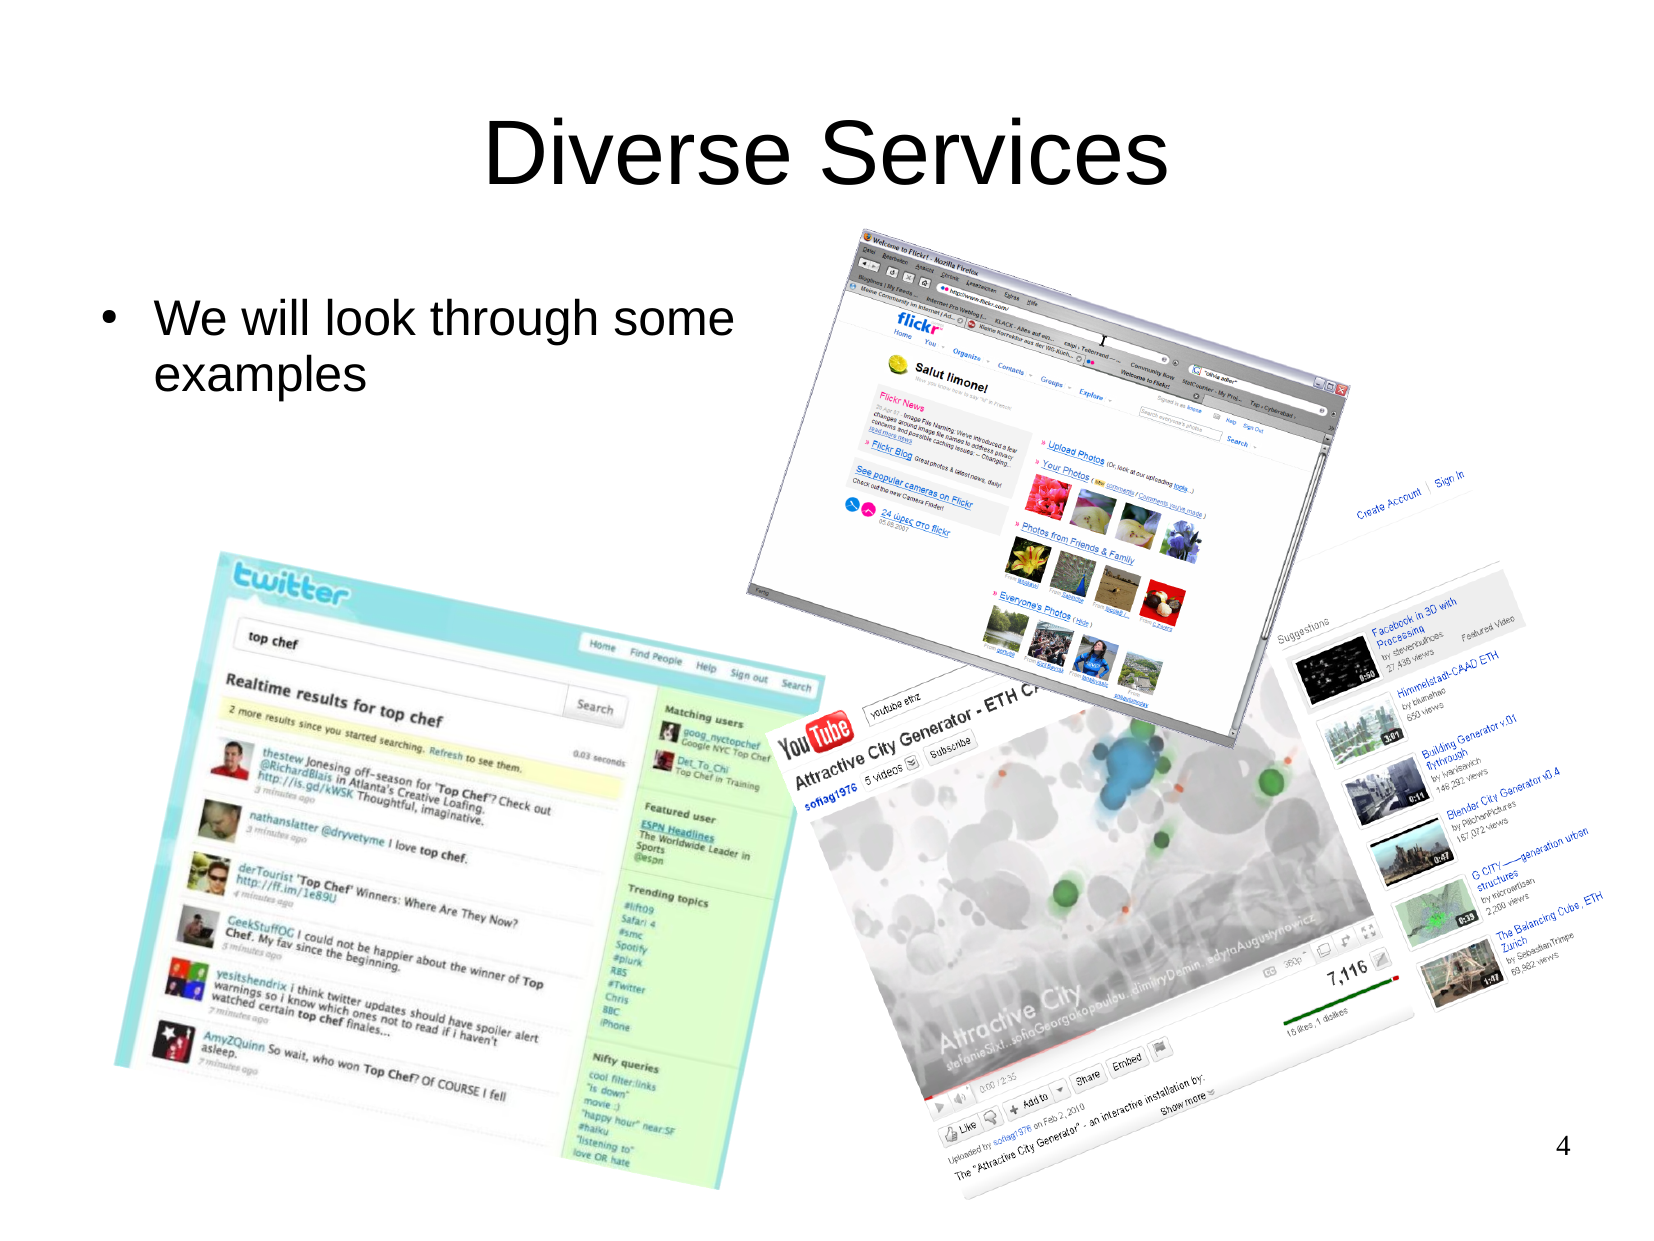

# Diverse Services
We will look through some
examples
4